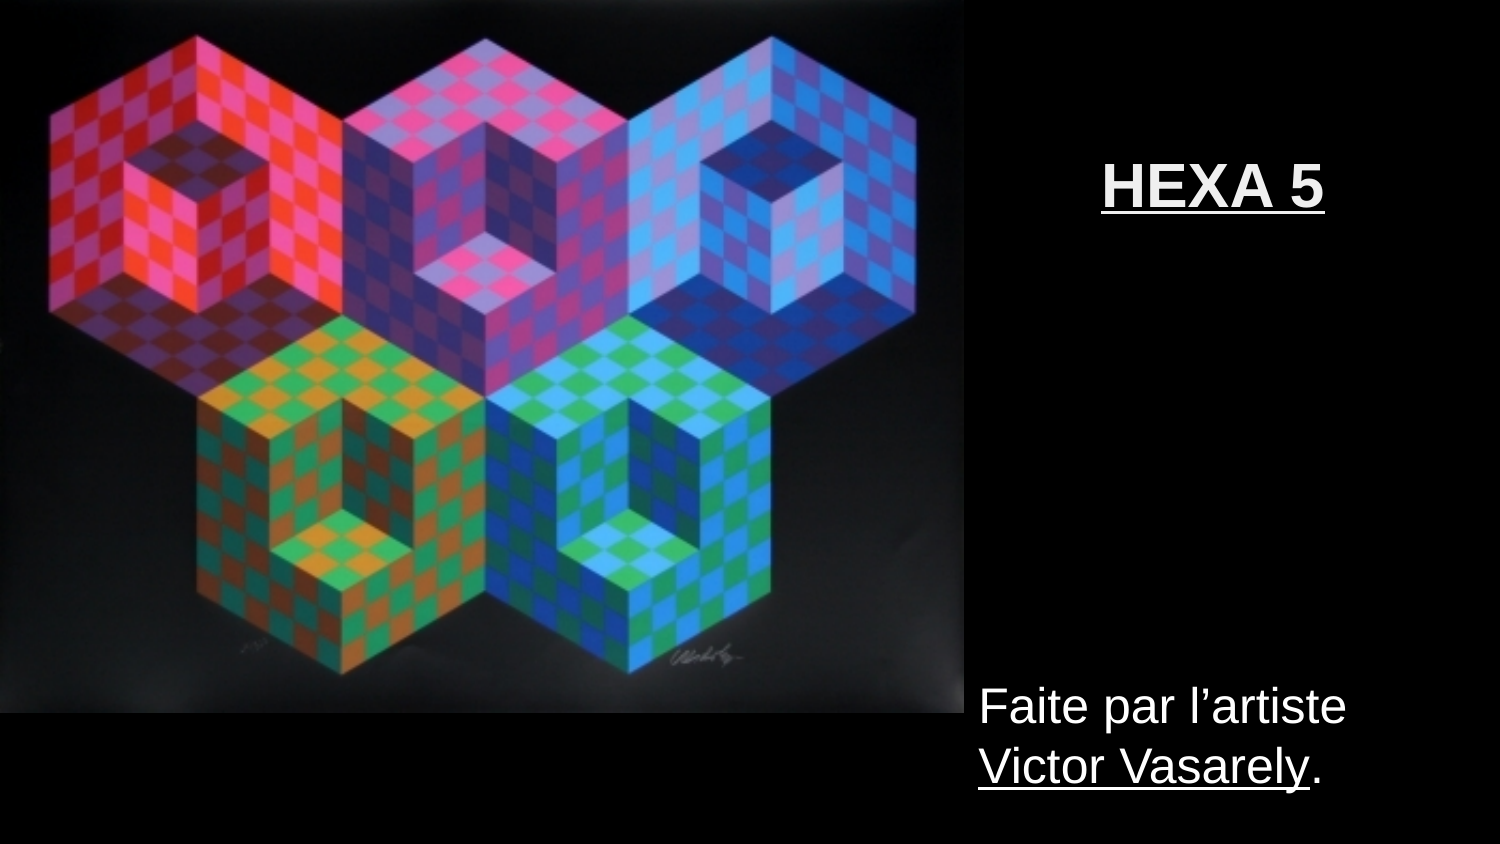

# HEXA 5
Faite par l’artiste Victor Vasarely.